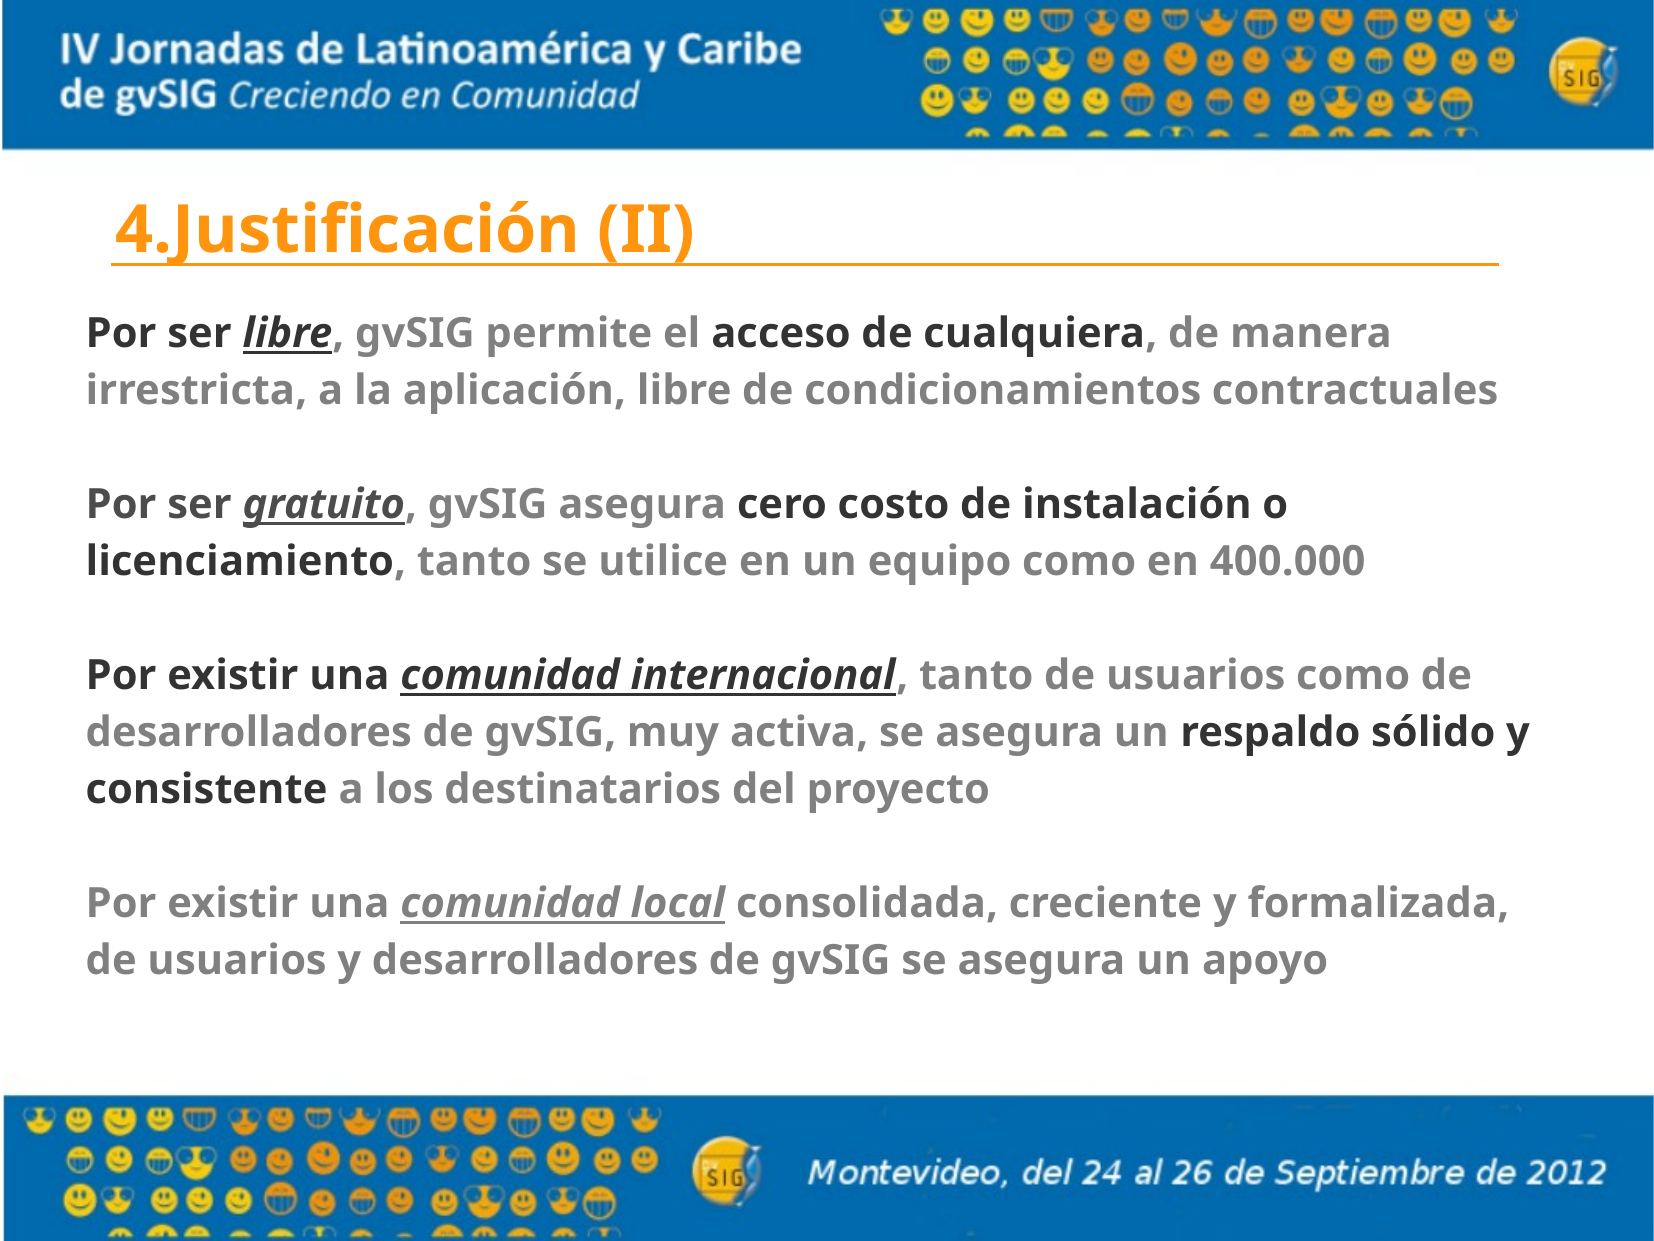

# 4.Justificación (II)
Por ser libre, gvSIG permite el acceso de cualquiera, de manera irrestricta, a la aplicación, libre de condicionamientos contractuales
Por ser gratuito, gvSIG asegura cero costo de instalación o licenciamiento, tanto se utilice en un equipo como en 400.000
Por existir una comunidad internacional, tanto de usuarios como de desarrolladores de gvSIG, muy activa, se asegura un respaldo sólido y consistente a los destinatarios del proyecto
Por existir una comunidad local consolidada, creciente y formalizada, de usuarios y desarrolladores de gvSIG se asegura un apoyo